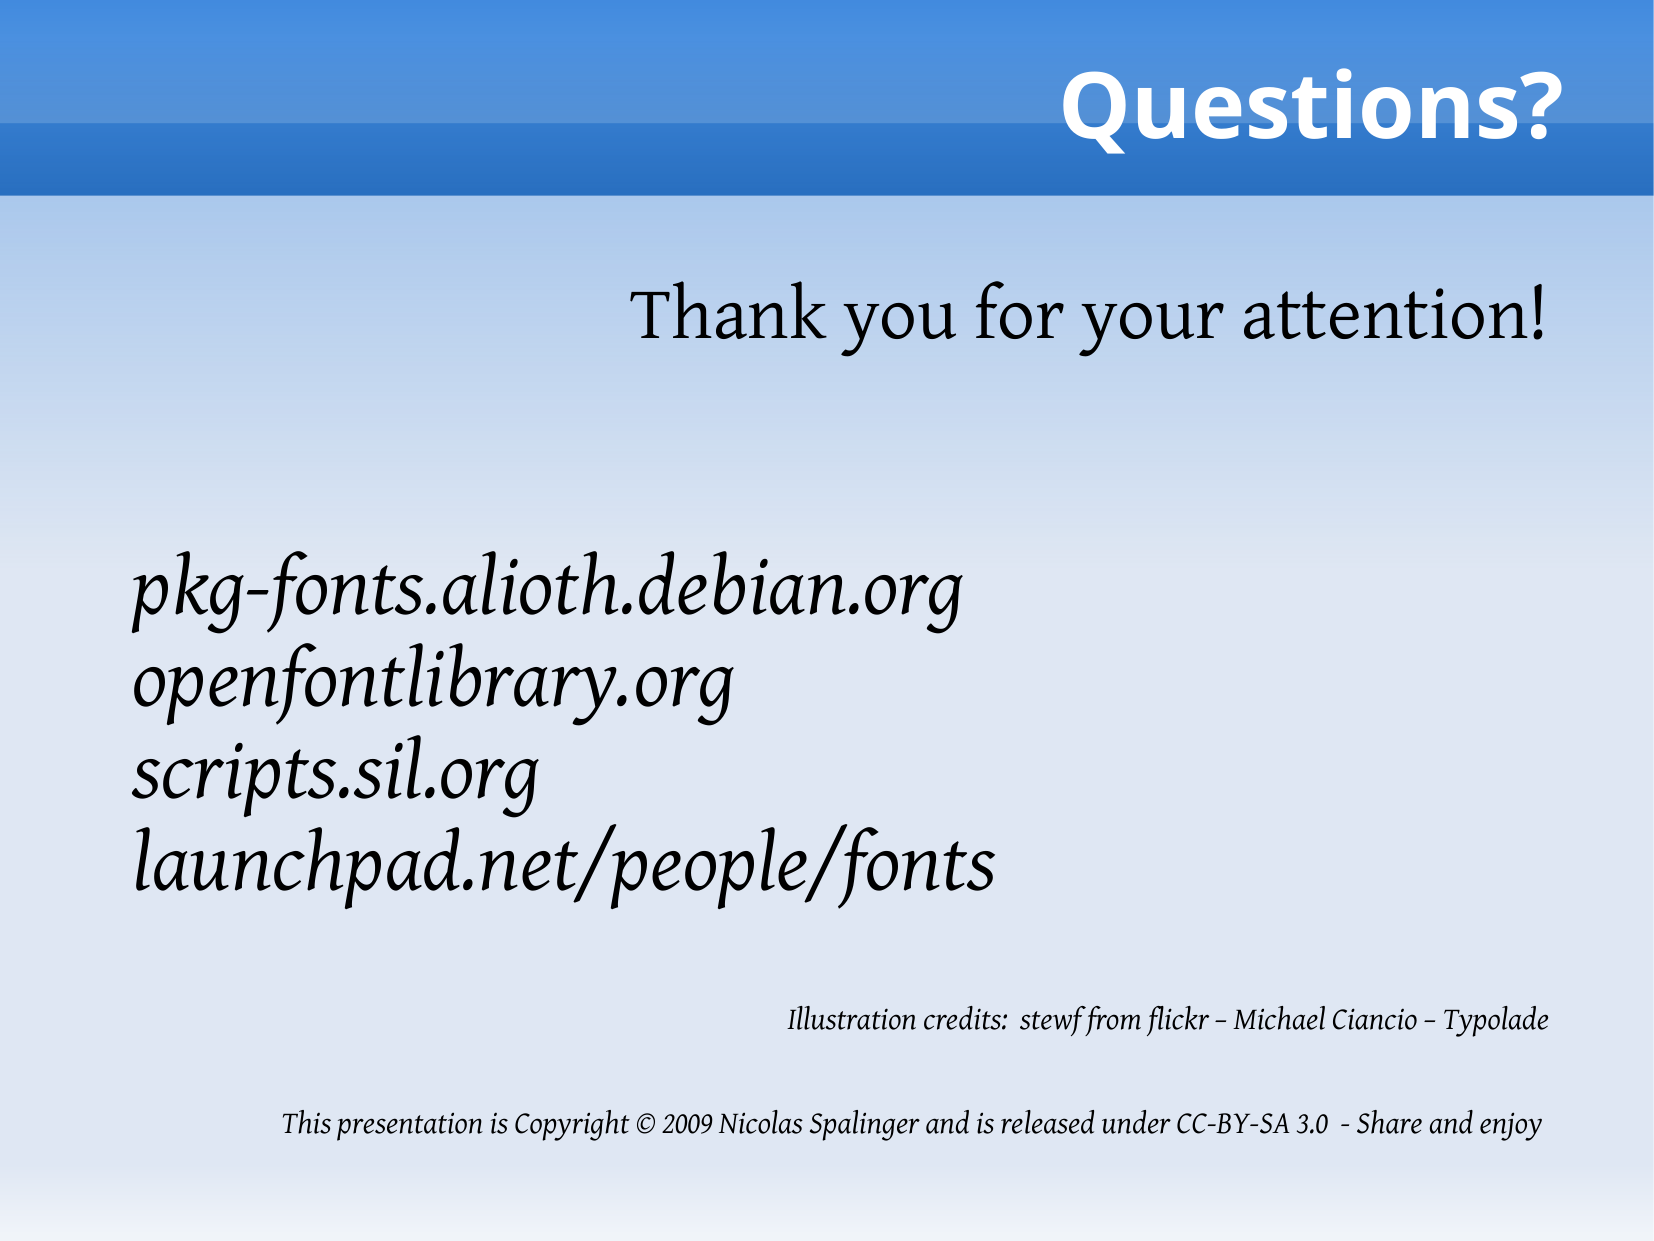

# Questions?
Thank you for your attention!
pkg-fonts.alioth.debian.org
openfontlibrary.org
scripts.sil.org
launchpad.net/people/fonts
Illustration credits: stewf from flickr – Michael Ciancio – Typolade
This presentation is Copyright © 2009 Nicolas Spalinger and is released under CC-BY-SA 3.0 - Share and enjoy